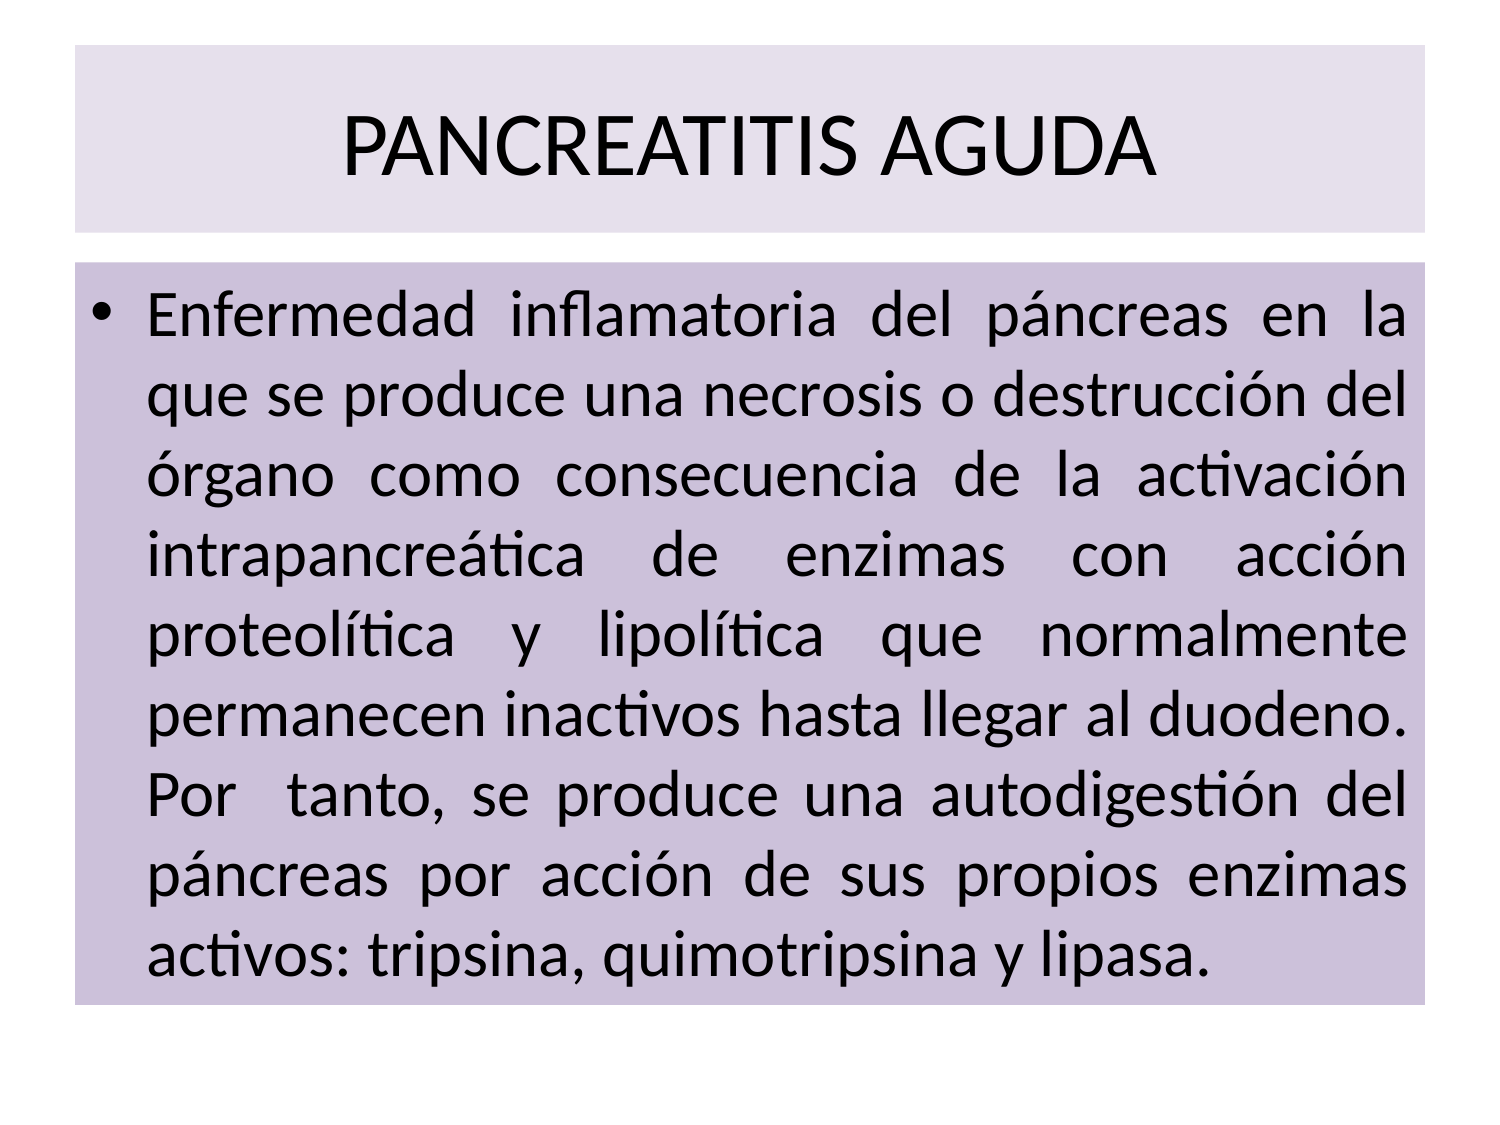

# PANCREATITIS AGUDA
Enfermedad inflamatoria del páncreas en la que se produce una necrosis o destrucción del órgano como consecuencia de la activación intrapancreática de enzimas con acción proteolítica y lipolítica que normalmente permanecen inactivos hasta llegar al duodeno. Por tanto, se produce una autodigestión del páncreas por acción de sus propios enzimas activos: tripsina, quimotripsina y lipasa.